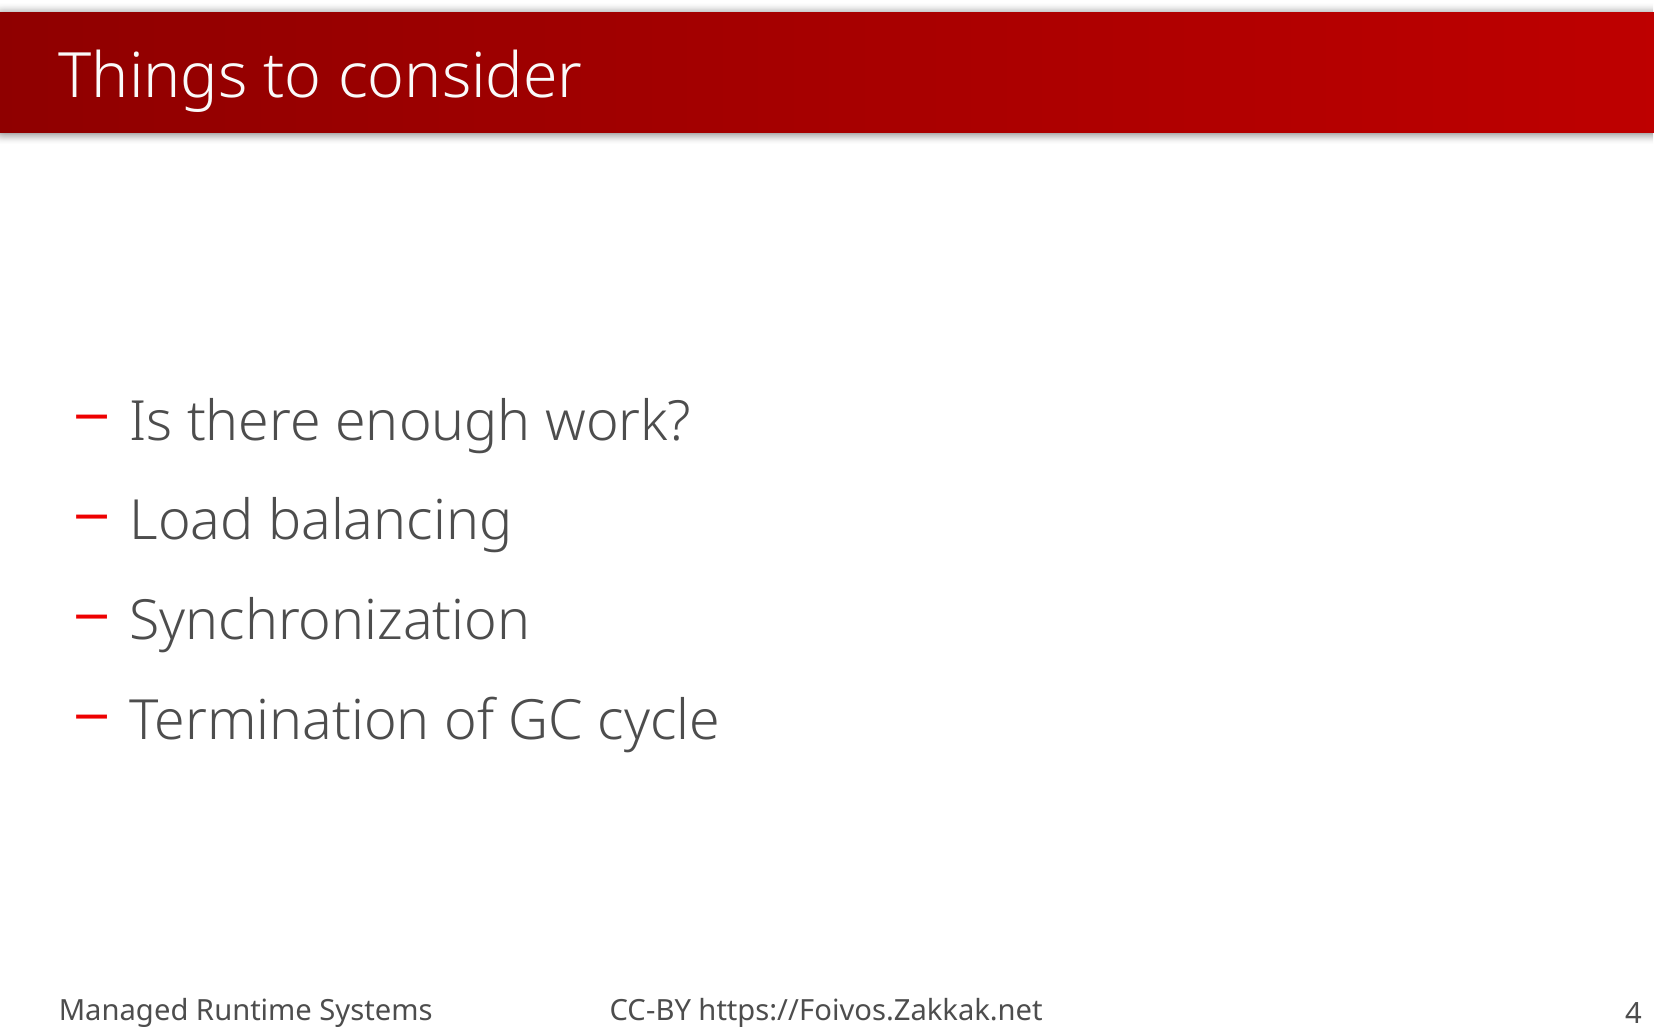

# Things to consider
Is there enough work?
Load balancing
Synchronization
Termination of GC cycle
Managed Runtime Systems
CC-BY https://Foivos.Zakkak.net
4